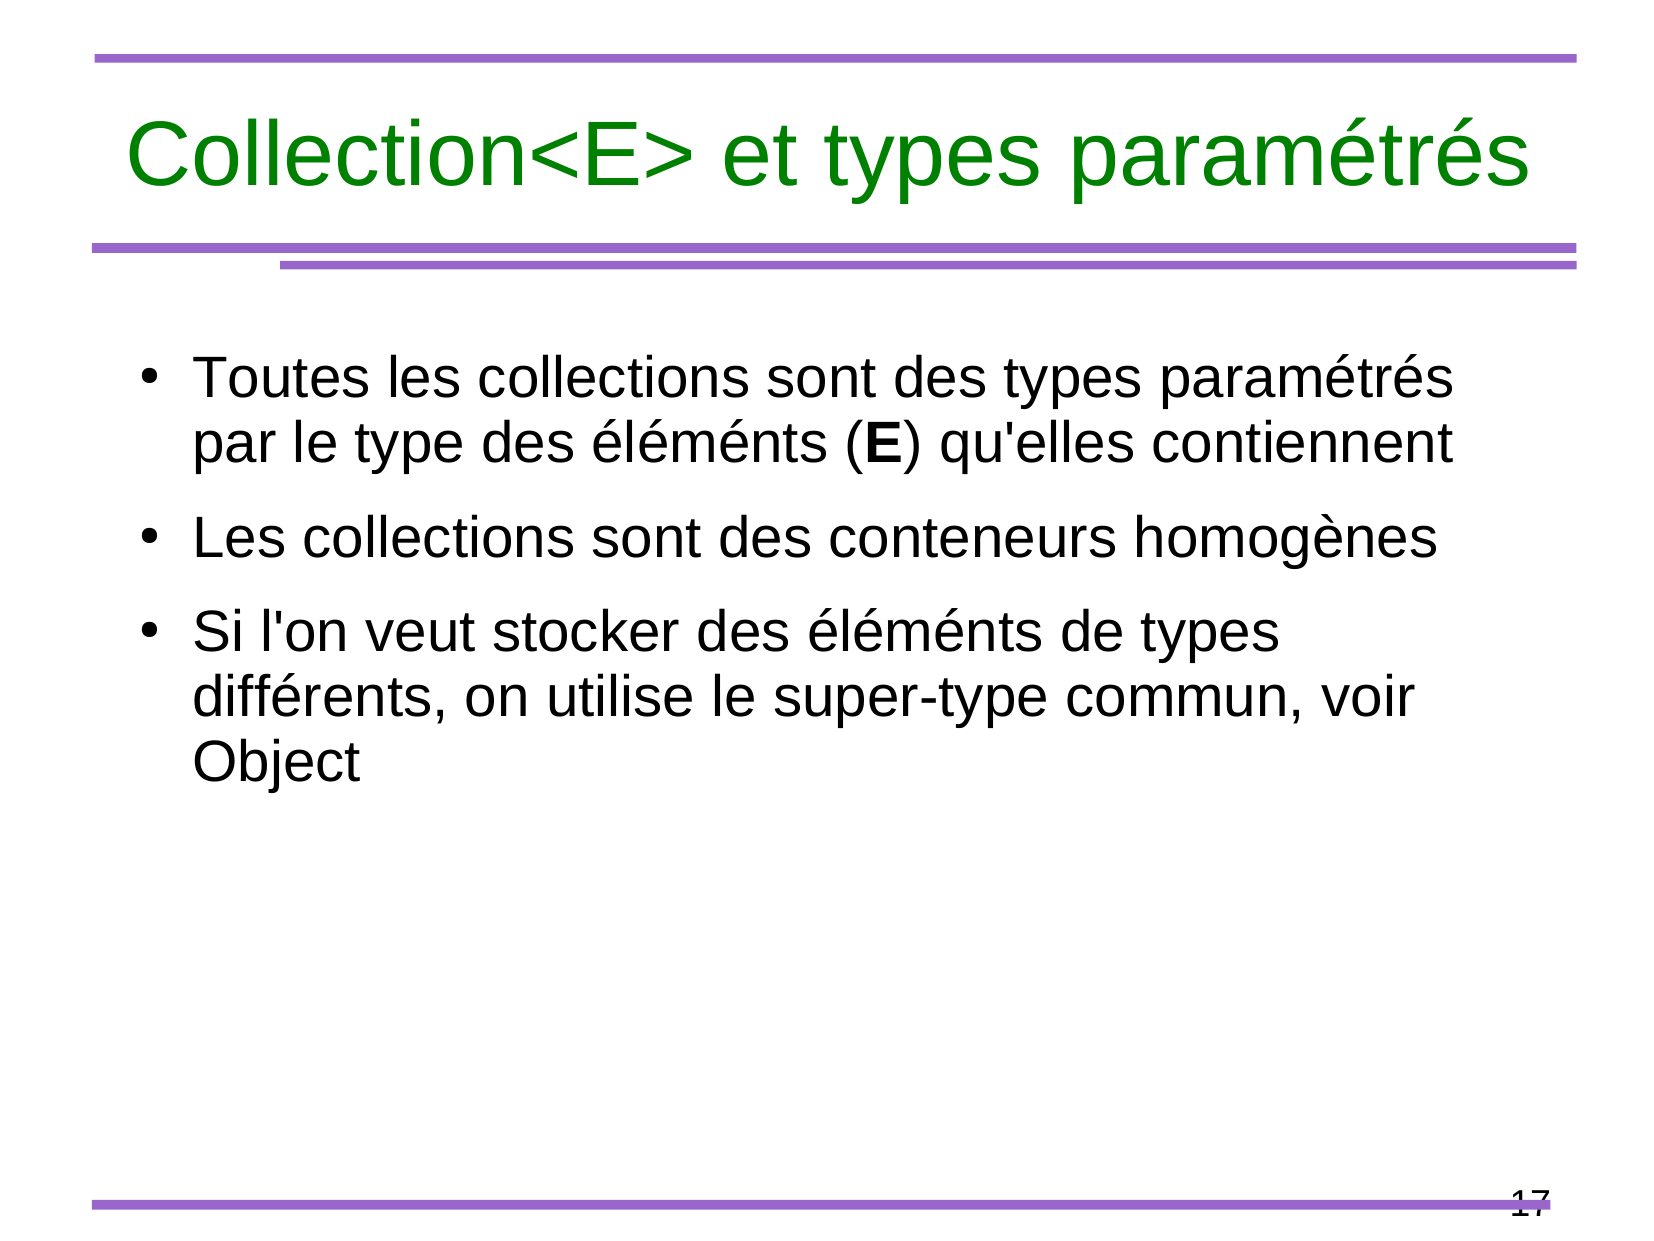

# Collection<E> et types paramétrés
Toutes les collections sont des types paramétrés par le type des éléménts (E) qu'elles contiennent
Les collections sont des conteneurs homogènes
Si l'on veut stocker des éléménts de types différents, on utilise le super-type commun, voir Object